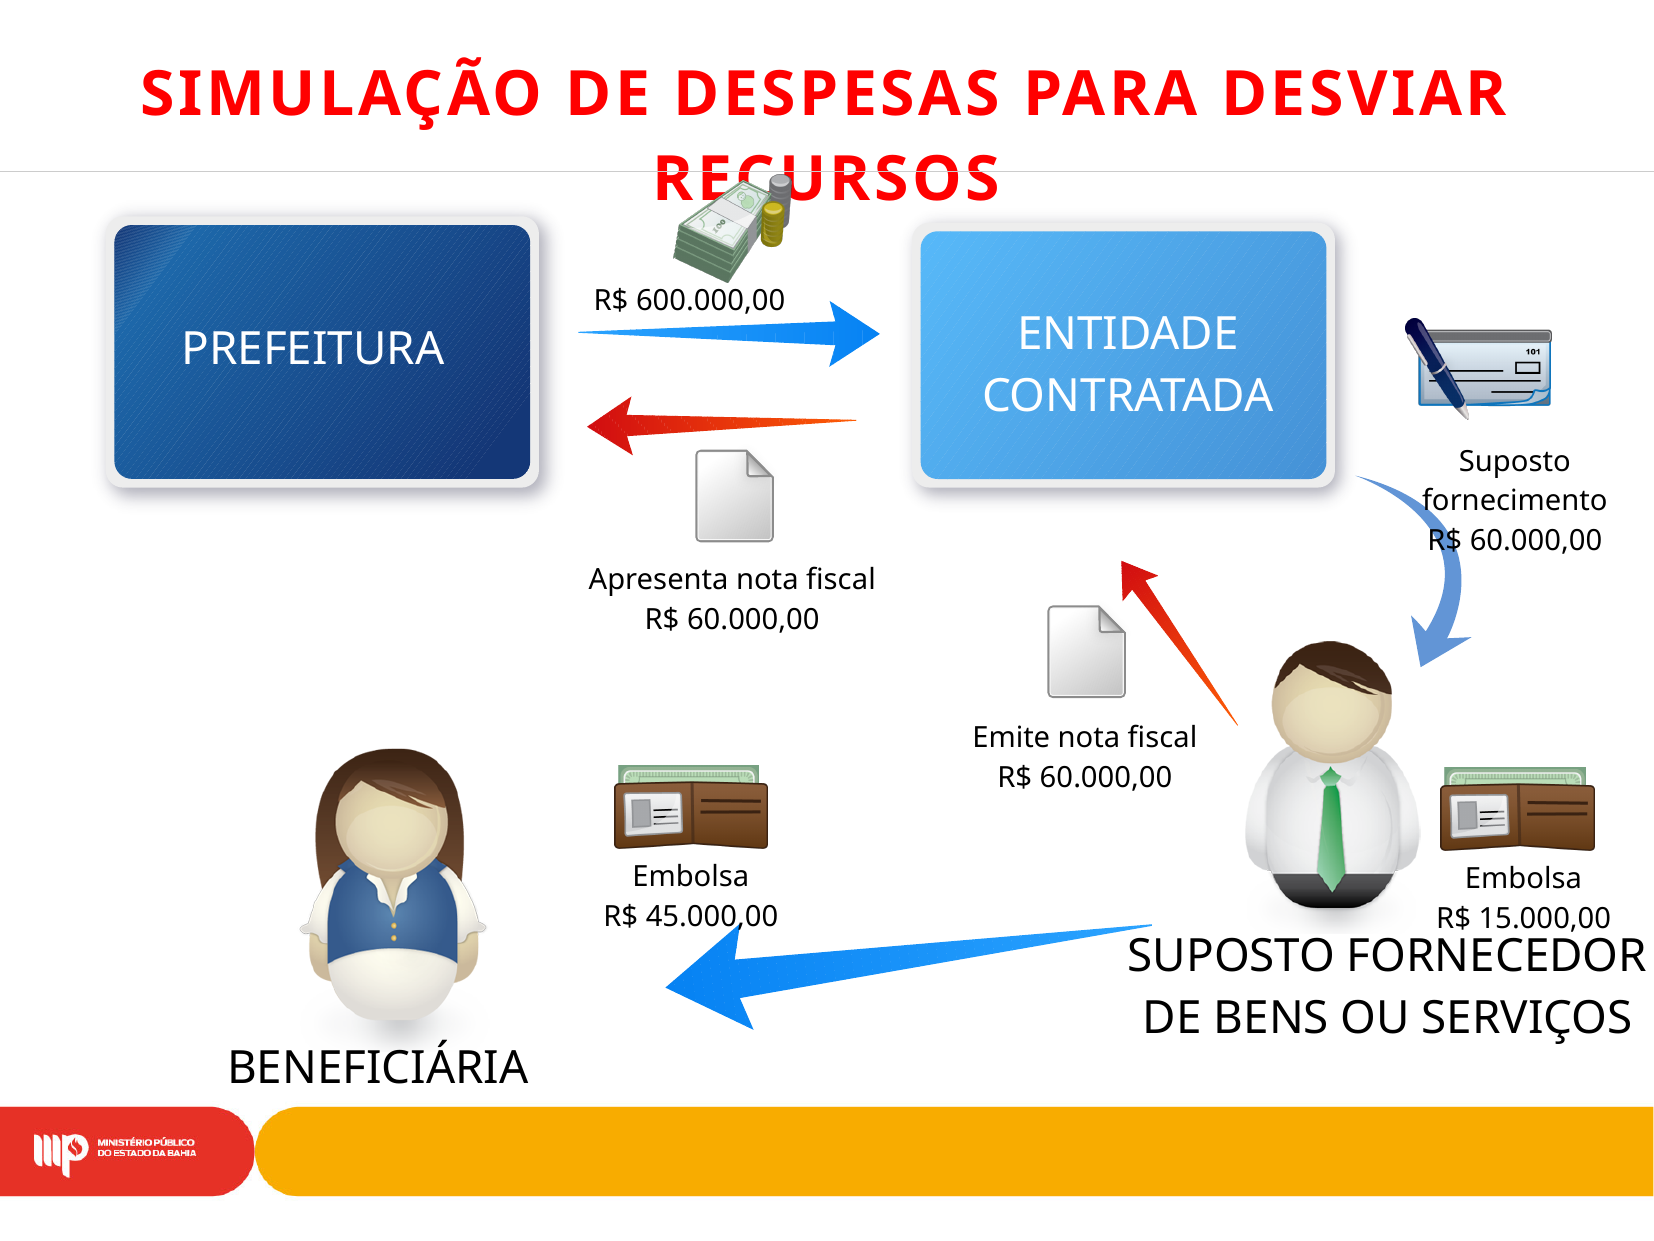

SIMULAÇÃO DE DESPESAS PARA DESVIAR RECURSOS
R$ 600.000,00
ENTIDADE CONTRATADA
PREFEITURA
Suposto fornecimento
R$ 60.000,00
Apresenta nota fiscal
R$ 60.000,00
Emite nota fiscal
R$ 60.000,00
Embolsa
R$ 45.000,00
Embolsa
R$ 15.000,00
SUPOSTO FORNECEDOR DE BENS OU SERVIÇOS
BENEFICIÁRIA